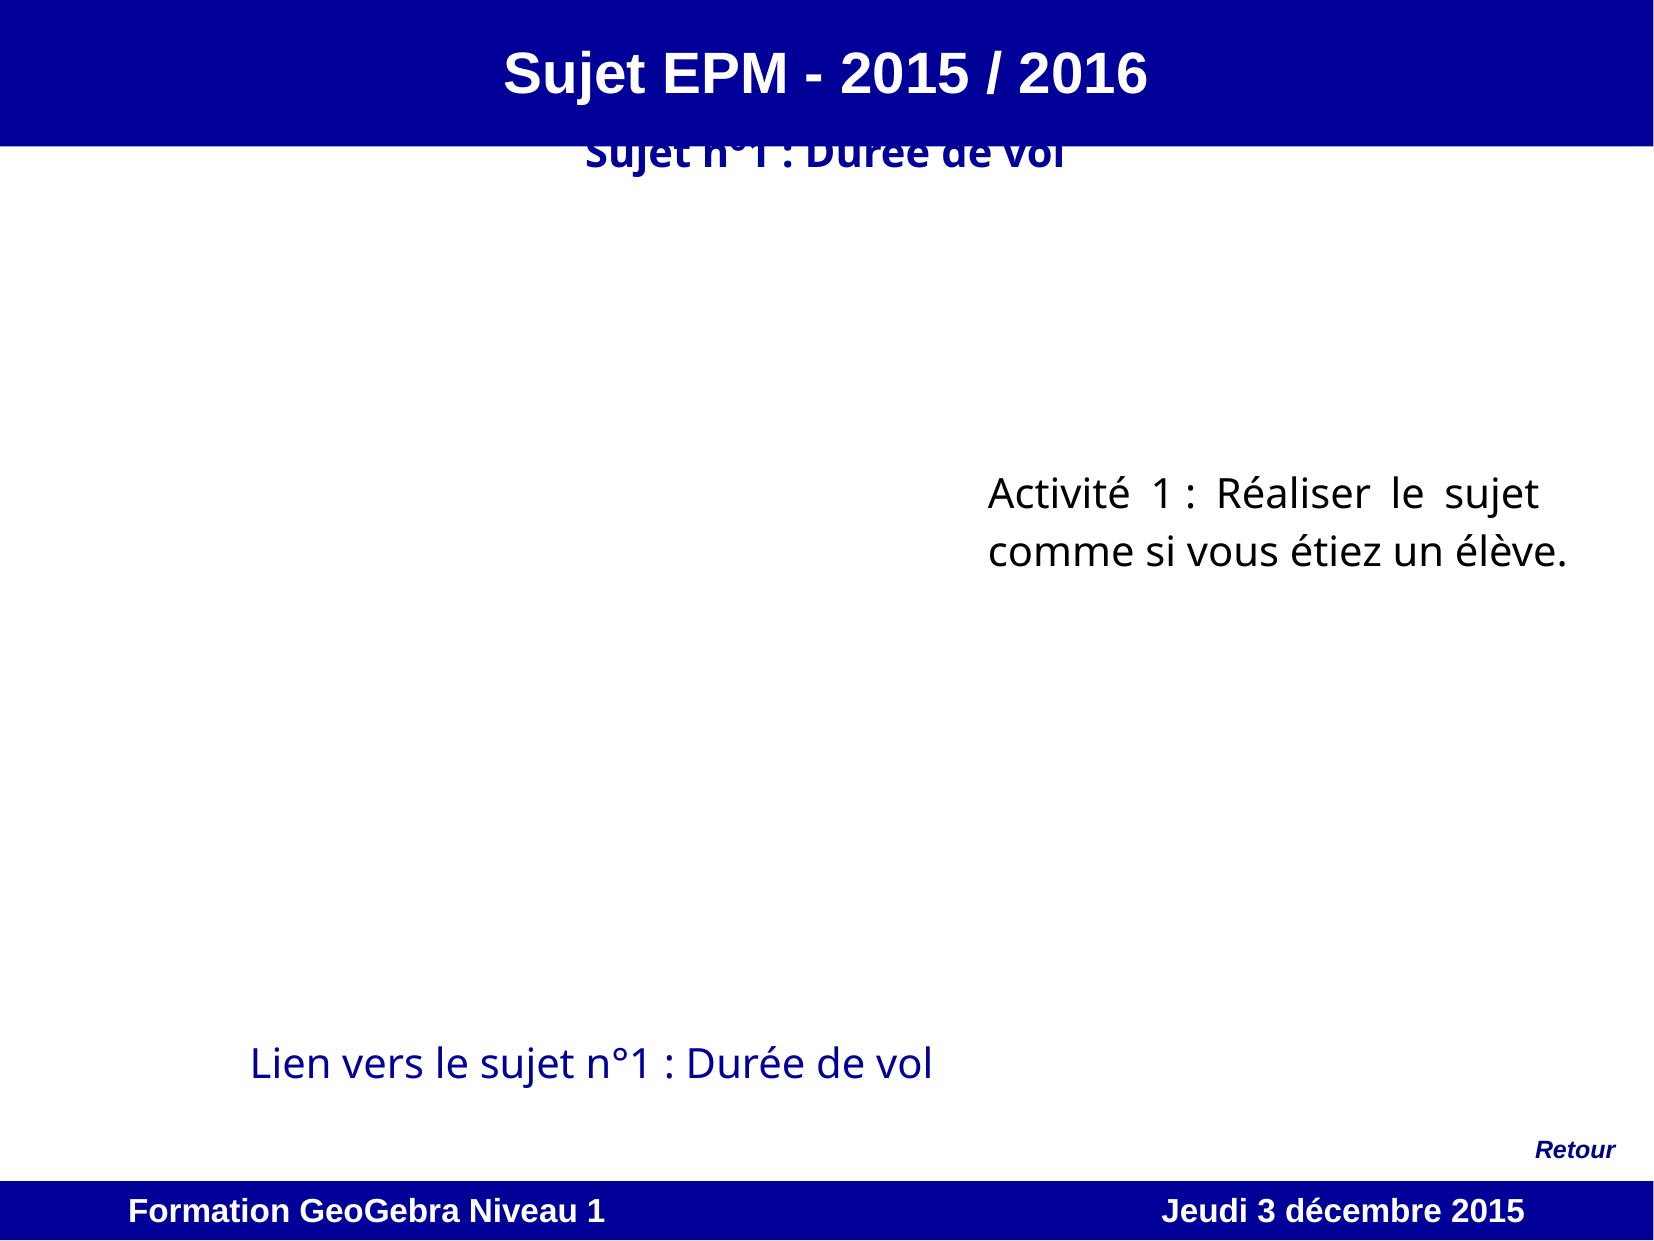

# Sujet EPM - 2015 / 2016
Sujet n°1 : Durée de vol
													Activité 1 : Réaliser le sujet 														comme si vous étiez un élève.
			Lien vers le sujet n°1 : Durée de vol
Retour
Formation GeoGebra Niveau 1								Jeudi 3 décembre 2015